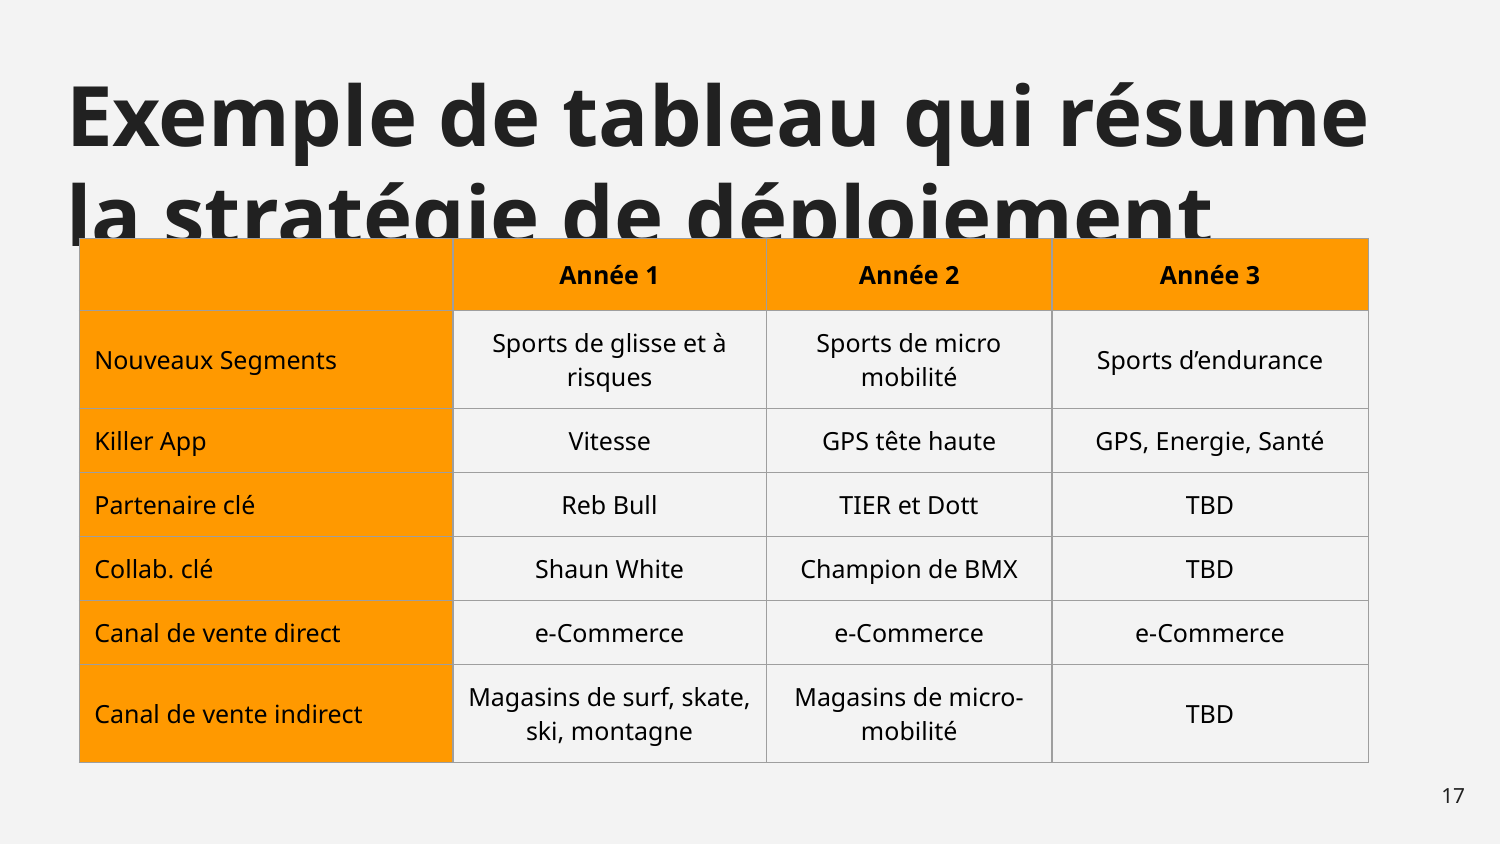

# Exemple de tableau qui résume la stratégie de déploiement
| | Année 1 | Année 2 | Année 3 |
| --- | --- | --- | --- |
| Nouveaux Segments | Sports de glisse et à risques | Sports de micro mobilité | Sports d’endurance |
| Killer App | Vitesse | GPS tête haute | GPS, Energie, Santé |
| Partenaire clé | Reb Bull | TIER et Dott | TBD |
| Collab. clé | Shaun White | Champion de BMX | TBD |
| Canal de vente direct | e-Commerce | e-Commerce | e-Commerce |
| Canal de vente indirect | Magasins de surf, skate, ski, montagne | Magasins de micro-mobilité | TBD |